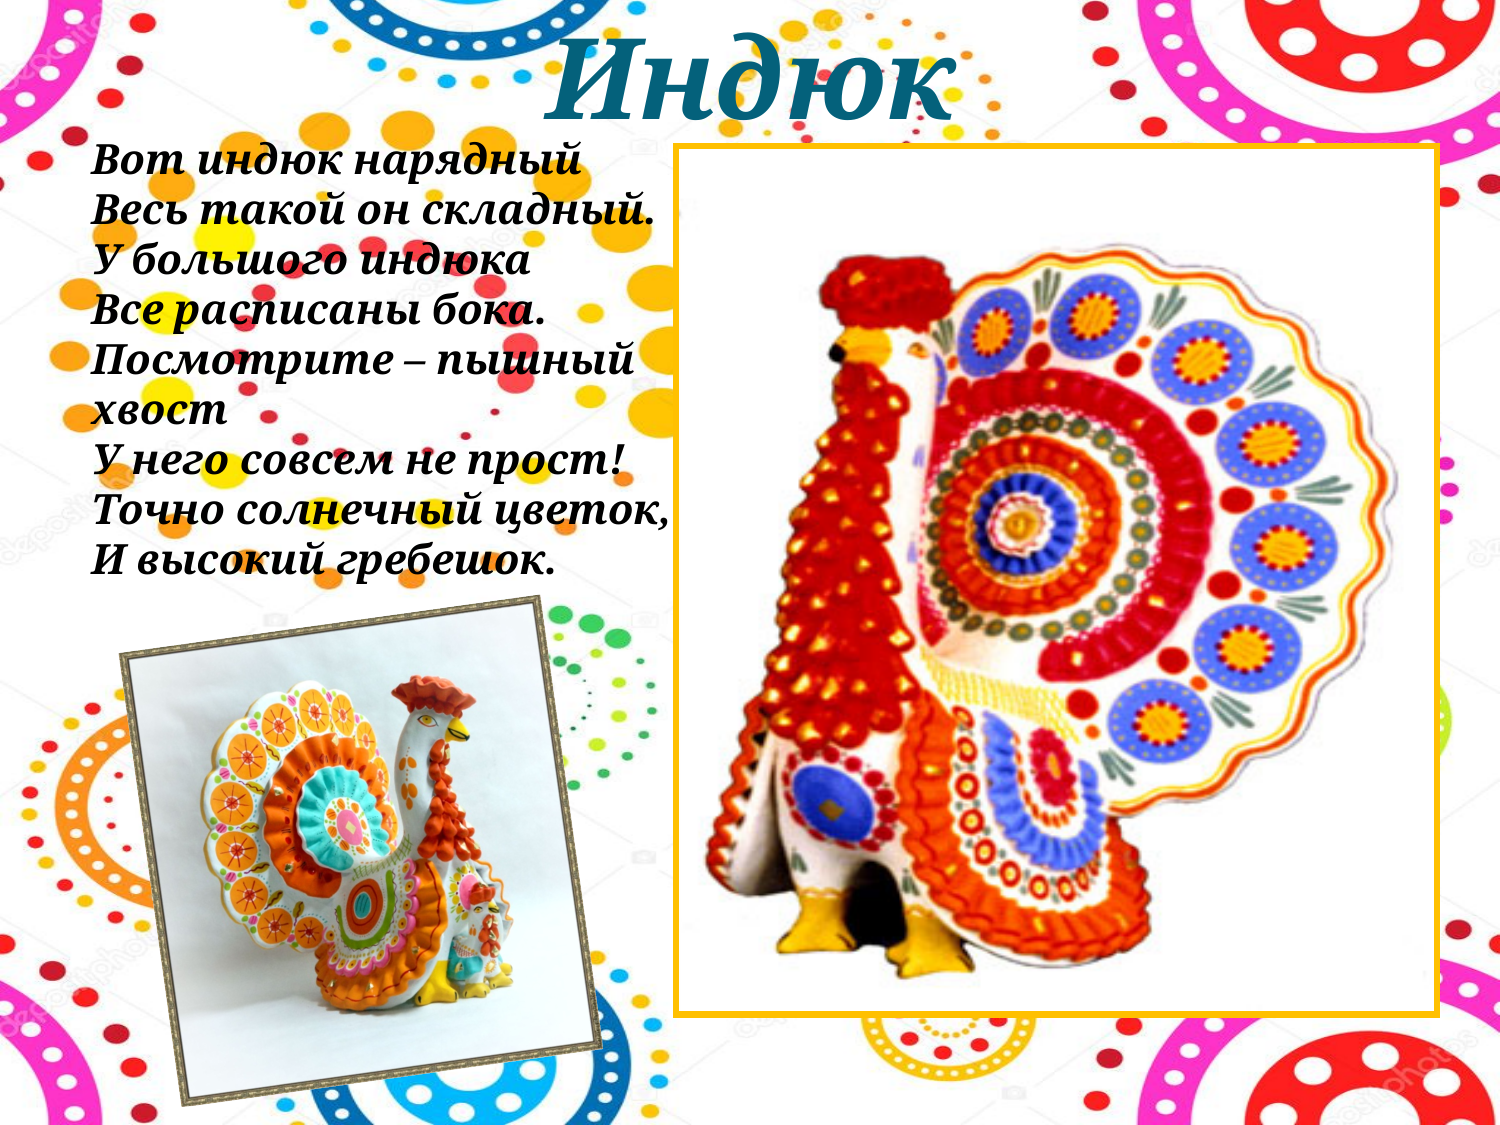

# Индюк
Вот индюк нарядный
Весь такой он складный.
У большого индюка
Все расписаны бока.
Посмотрите – пышный хвост
У него совсем не прост!
Точно солнечный цветок,
И высокий гребешок.